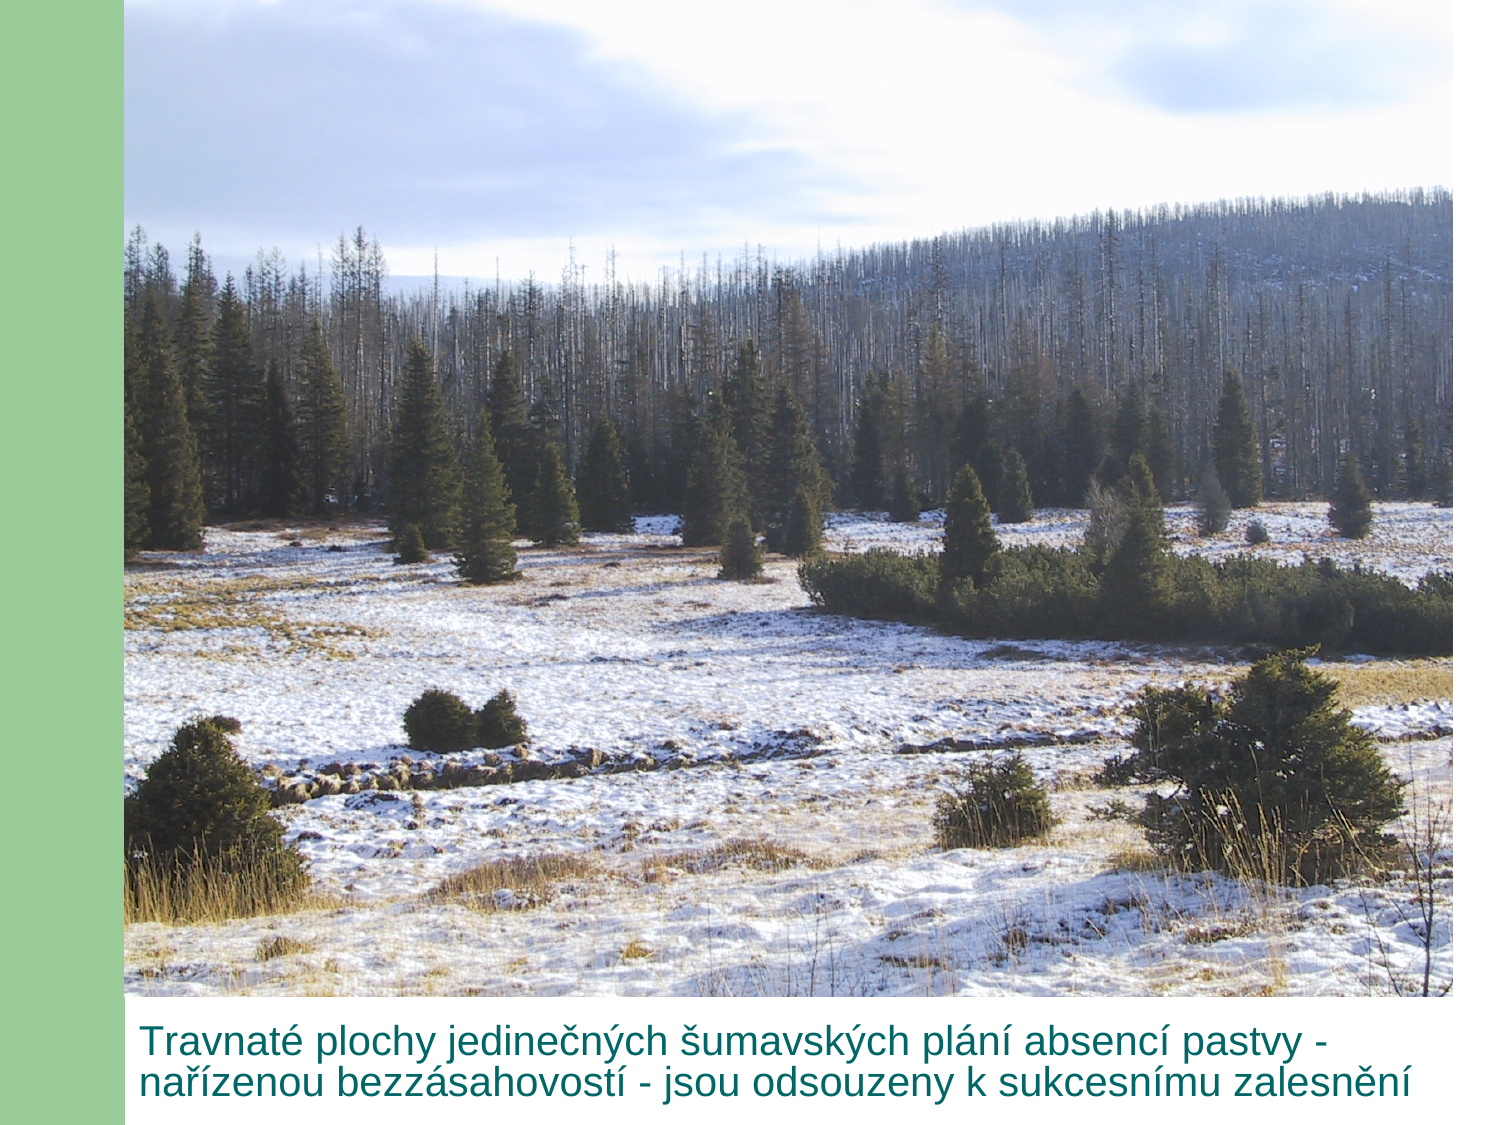

# Travnaté plochy jedinečných šumavských plání absencí pastvy - nařízenou bezzásahovostí - jsou odsouzeny k sukcesnímu zalesnění